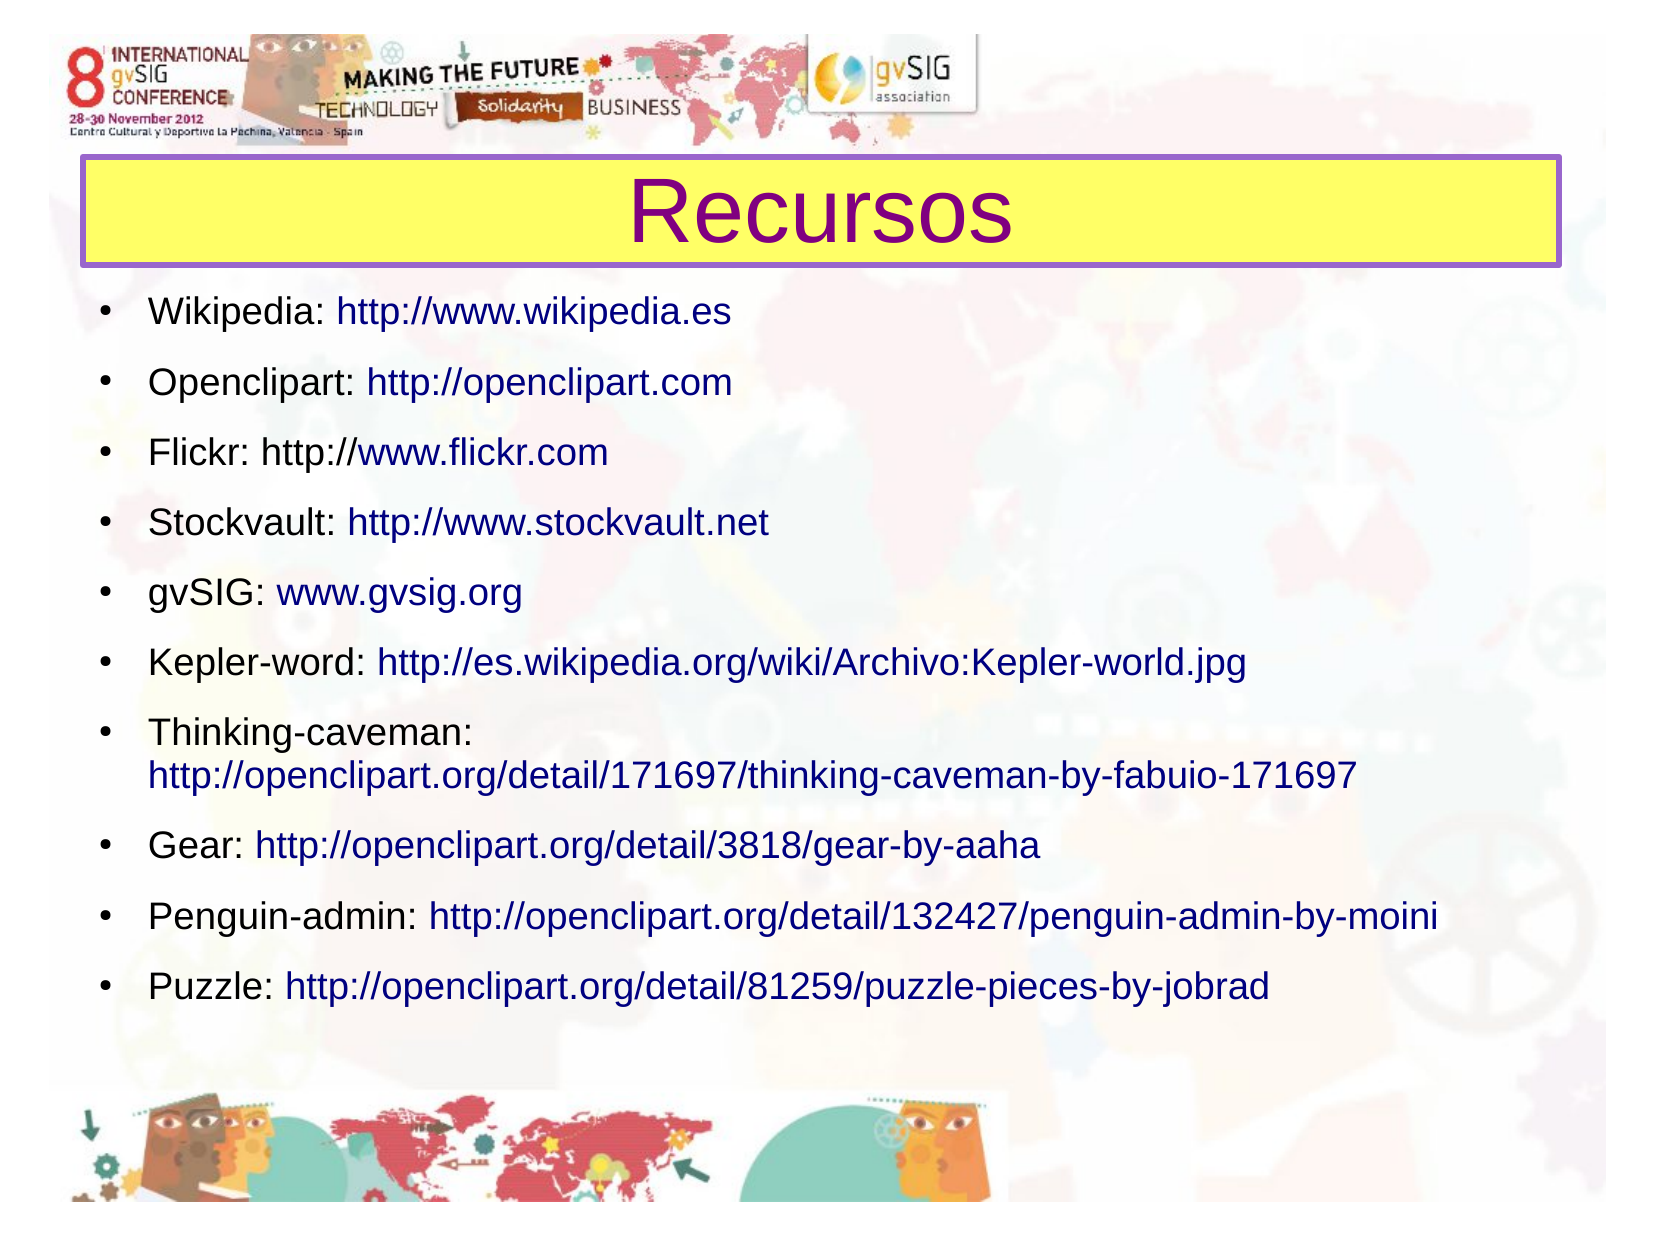

# Recursos
Wikipedia: http://www.wikipedia.es
Openclipart: http://openclipart.com
Flickr: http://www.flickr.com
Stockvault: http://www.stockvault.net
gvSIG: www.gvsig.org
Kepler-word: http://es.wikipedia.org/wiki/Archivo:Kepler-world.jpg
Thinking-caveman: http://openclipart.org/detail/171697/thinking-caveman-by-fabuio-171697
Gear: http://openclipart.org/detail/3818/gear-by-aaha
Penguin-admin: http://openclipart.org/detail/132427/penguin-admin-by-moini
Puzzle: http://openclipart.org/detail/81259/puzzle-pieces-by-jobrad